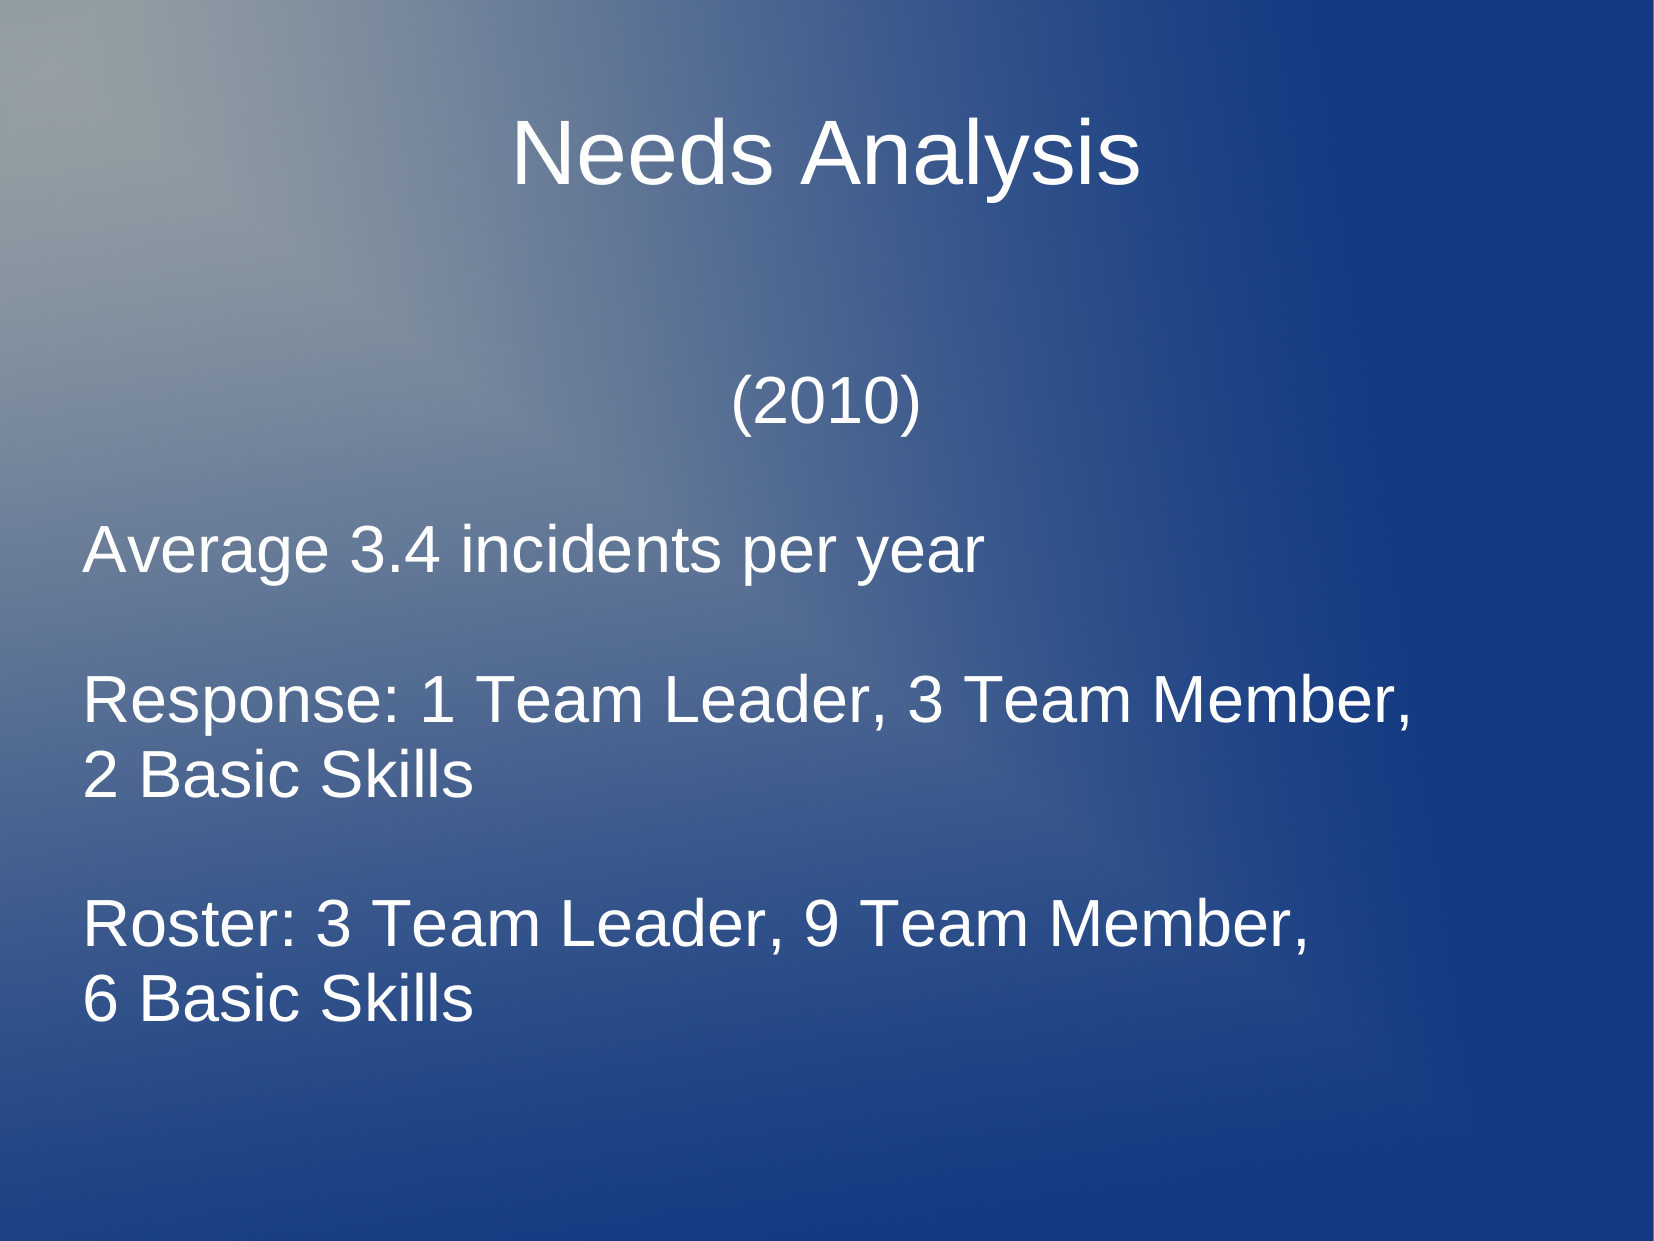

# Needs Analysis
(2010)
Average 3.4 incidents per year
Response: 1 Team Leader, 3 Team Member,
2 Basic Skills
Roster: 3 Team Leader, 9 Team Member,
6 Basic Skills